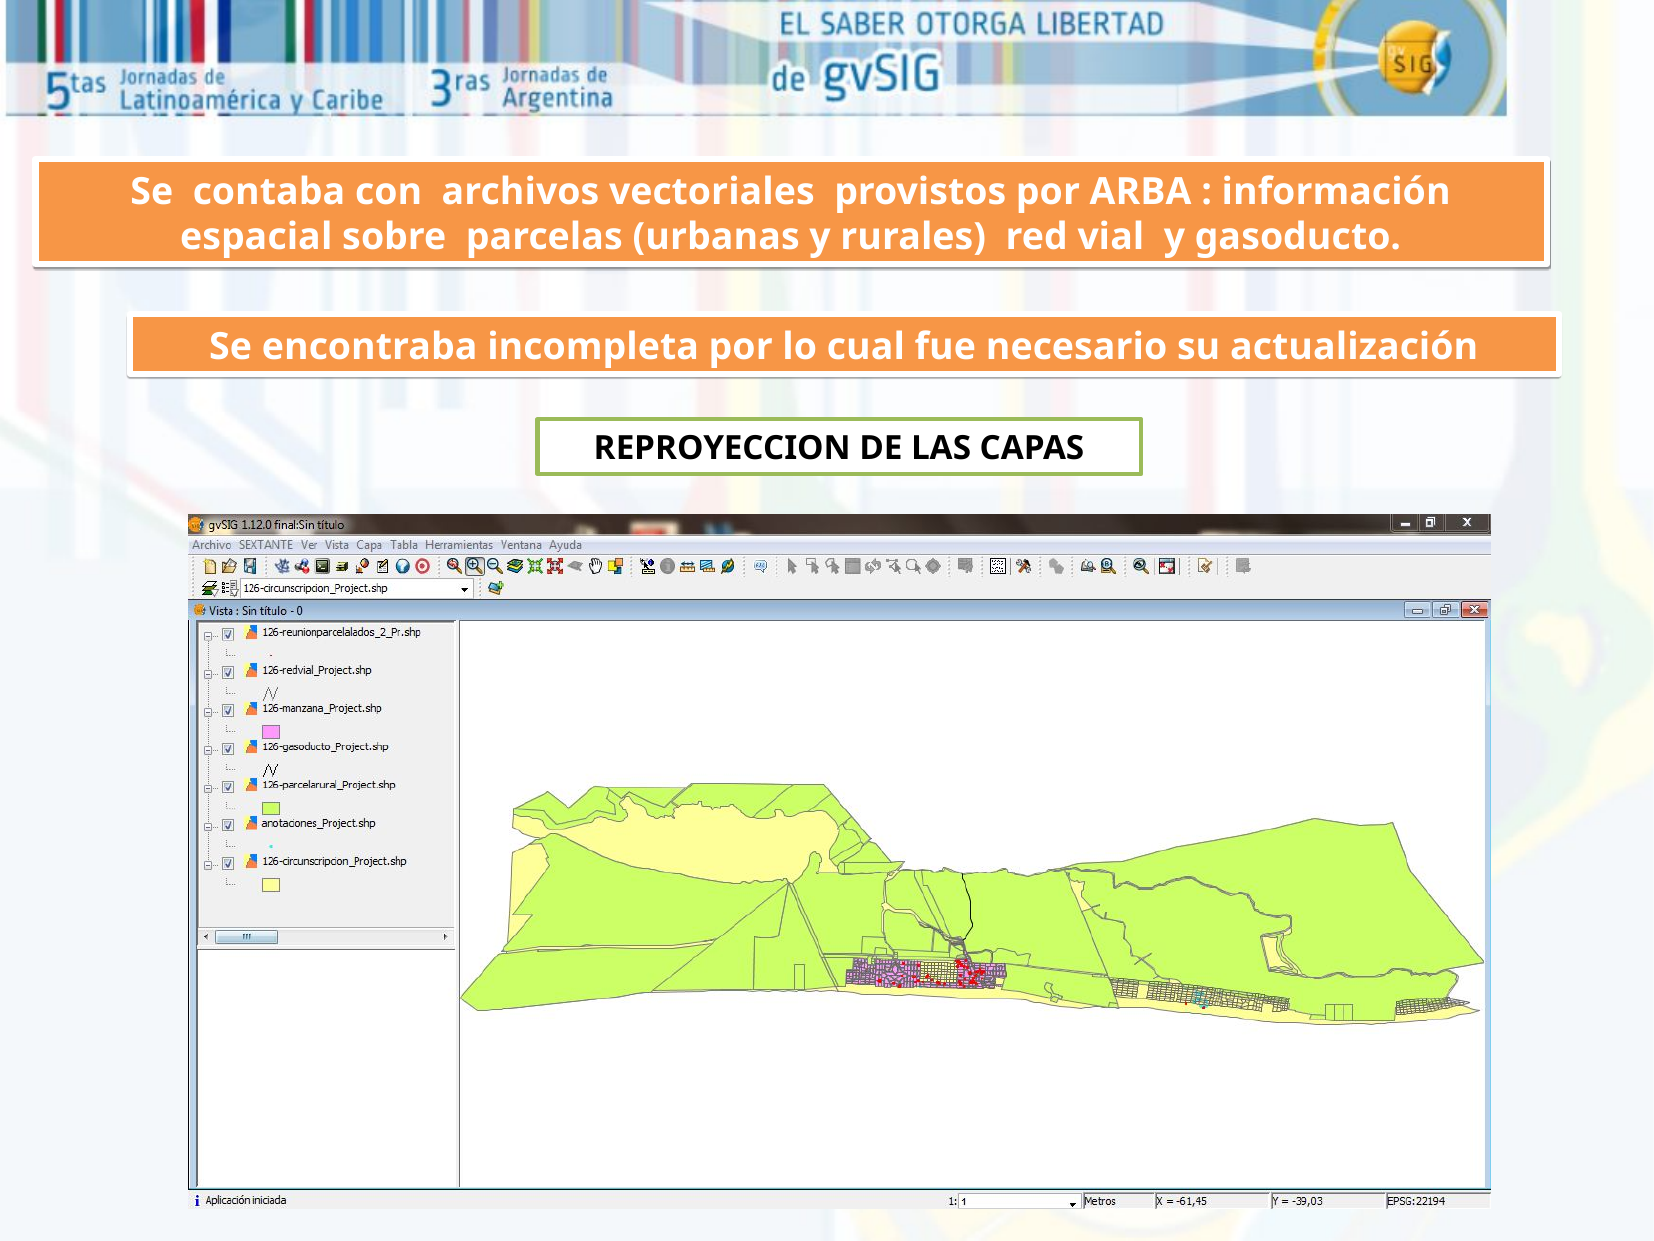

Se contaba con archivos vectoriales provistos por ARBA : información espacial sobre parcelas (urbanas y rurales) red vial y gasoducto.
Se encontraba incompleta por lo cual fue necesario su actualización
REPROYECCION DE LAS CAPAS